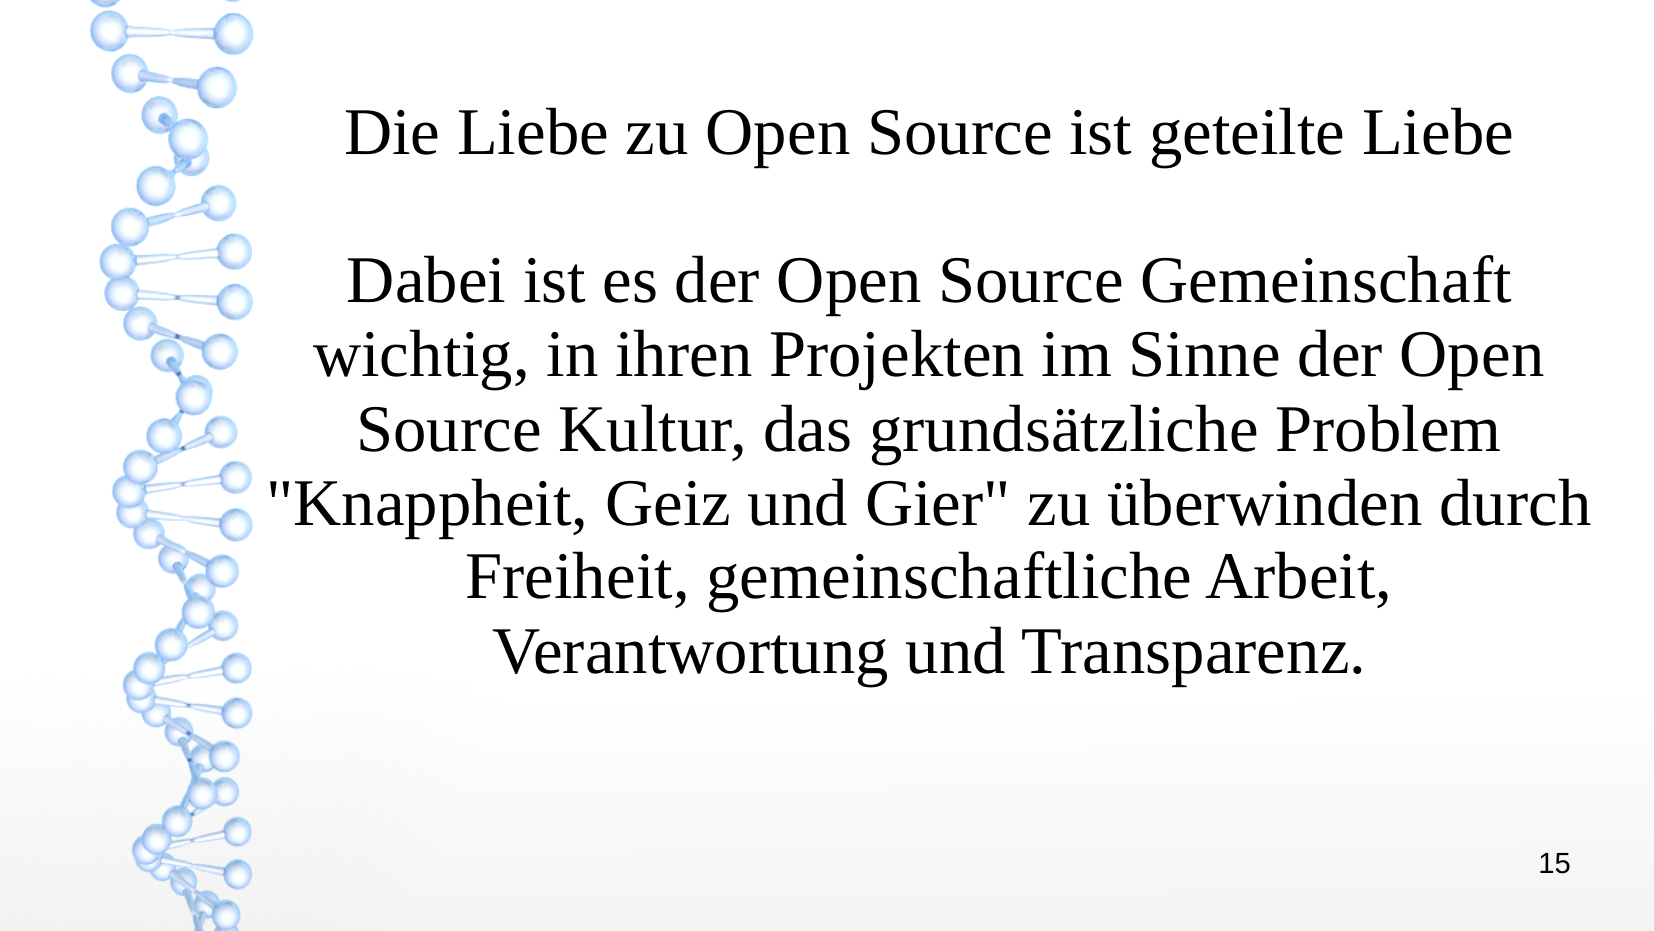

# Die Liebe zu Open Source ist geteilte Liebe
Dabei ist es der Open Source Gemeinschaft wichtig, in ihren Projekten im Sinne der Open Source Kultur, das grundsätzliche Problem "Knappheit, Geiz und Gier" zu überwinden durch Freiheit, gemeinschaftliche Arbeit, Verantwortung und Transparenz.
15